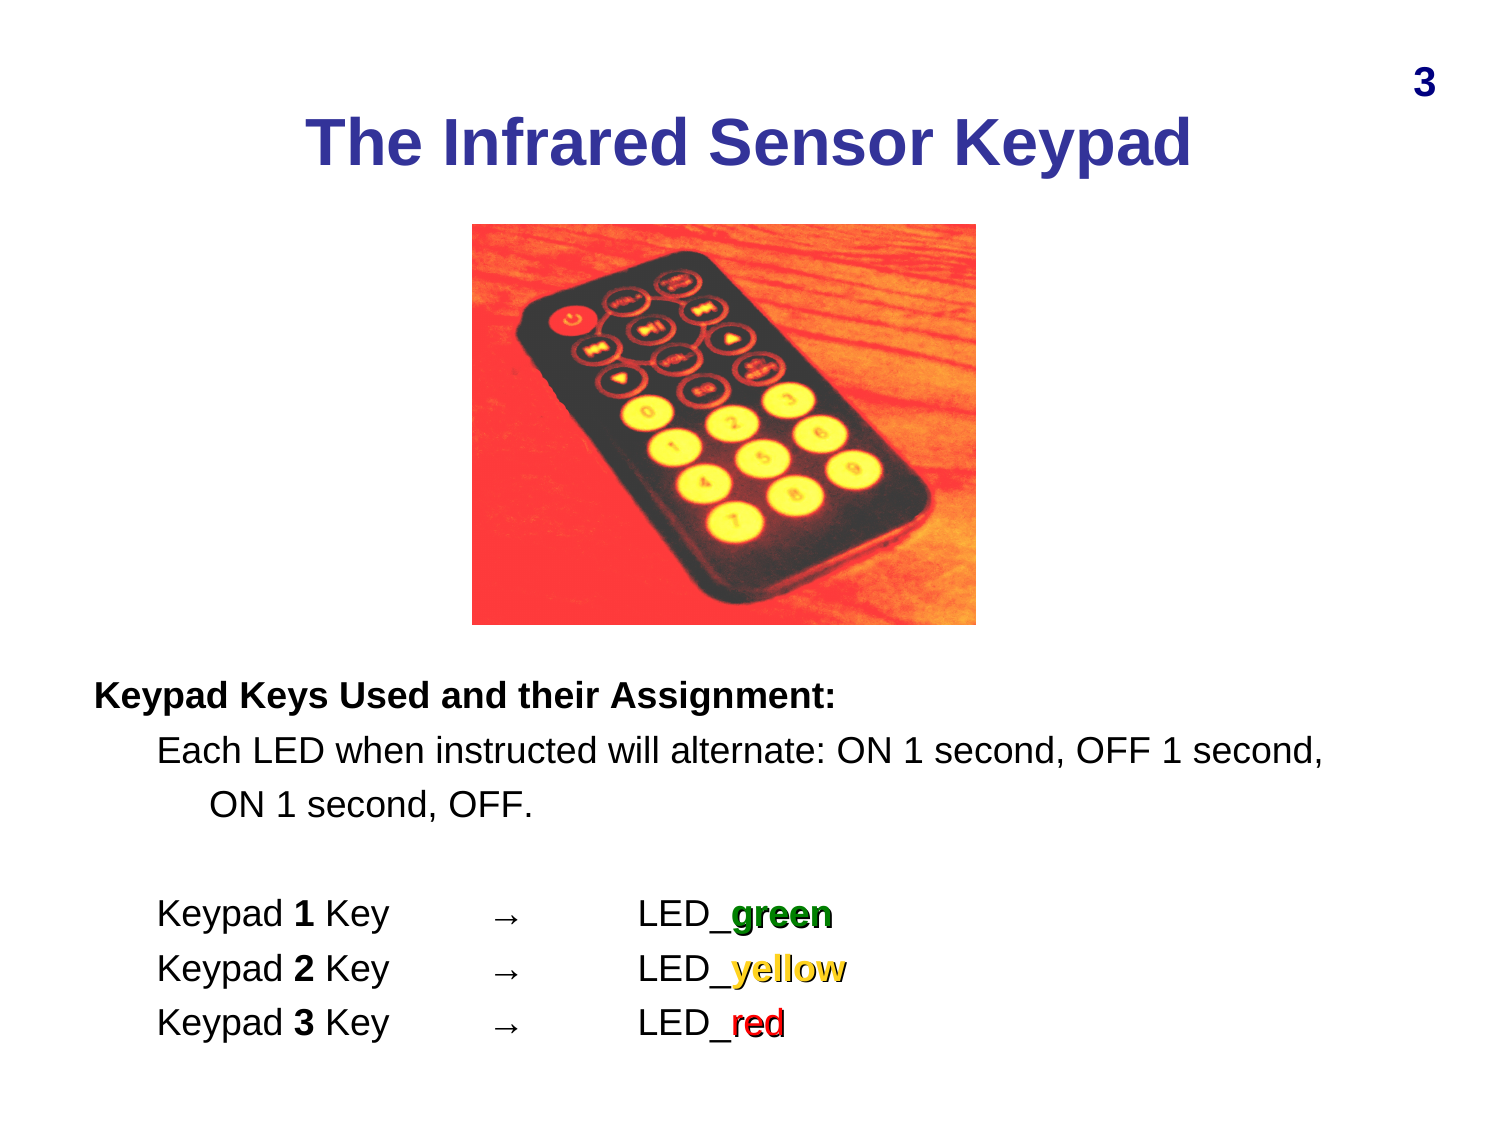

3
# The Infrared Sensor Keypad
Keypad Keys Used and their Assignment:
 Each LED when instructed will alternate: ON 1 second, OFF 1 second,
 ON 1 second, OFF.
 Keypad 1 Key 	→ 	LED_green
 Keypad 2 Key 	→ 	LED_yellow
 Keypad 3 Key 	→ 	LED_red